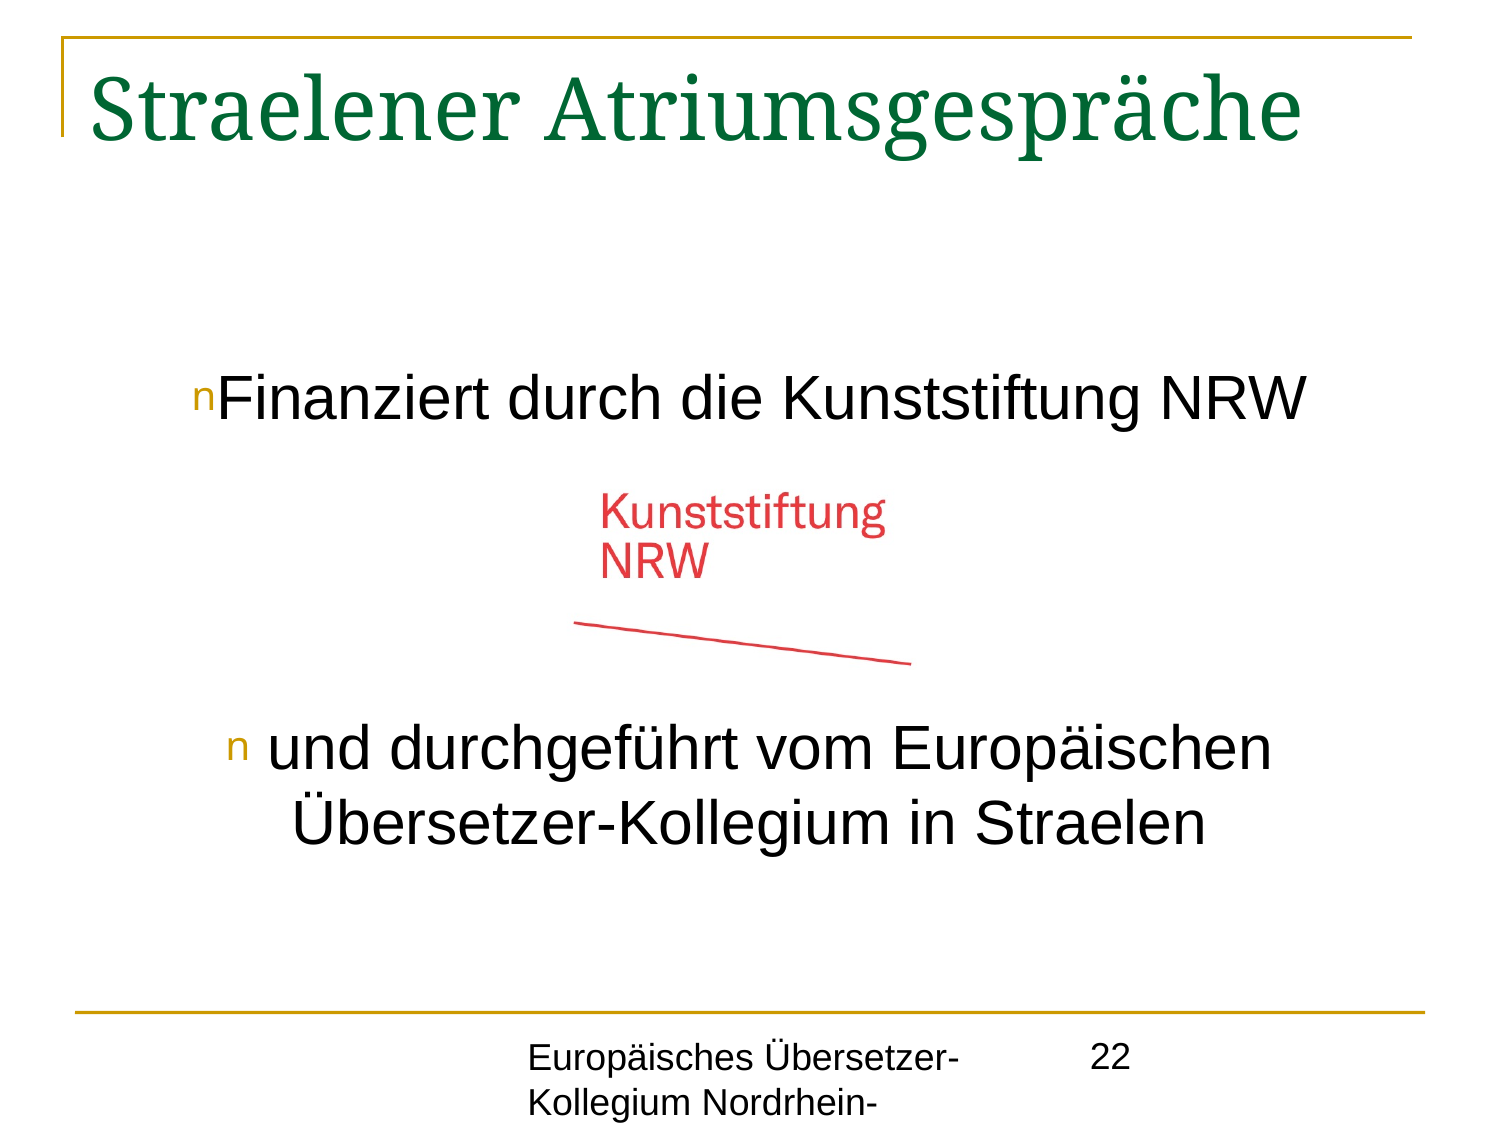

# Straelener Atriumsgespräche
Finanziert durch die Kunststiftung NRW
 und durchgeführt vom Europäischen Übersetzer-Kollegium in Straelen
Europäisches Übersetzer-Kollegium Nordrhein-Westfalen in Straelen